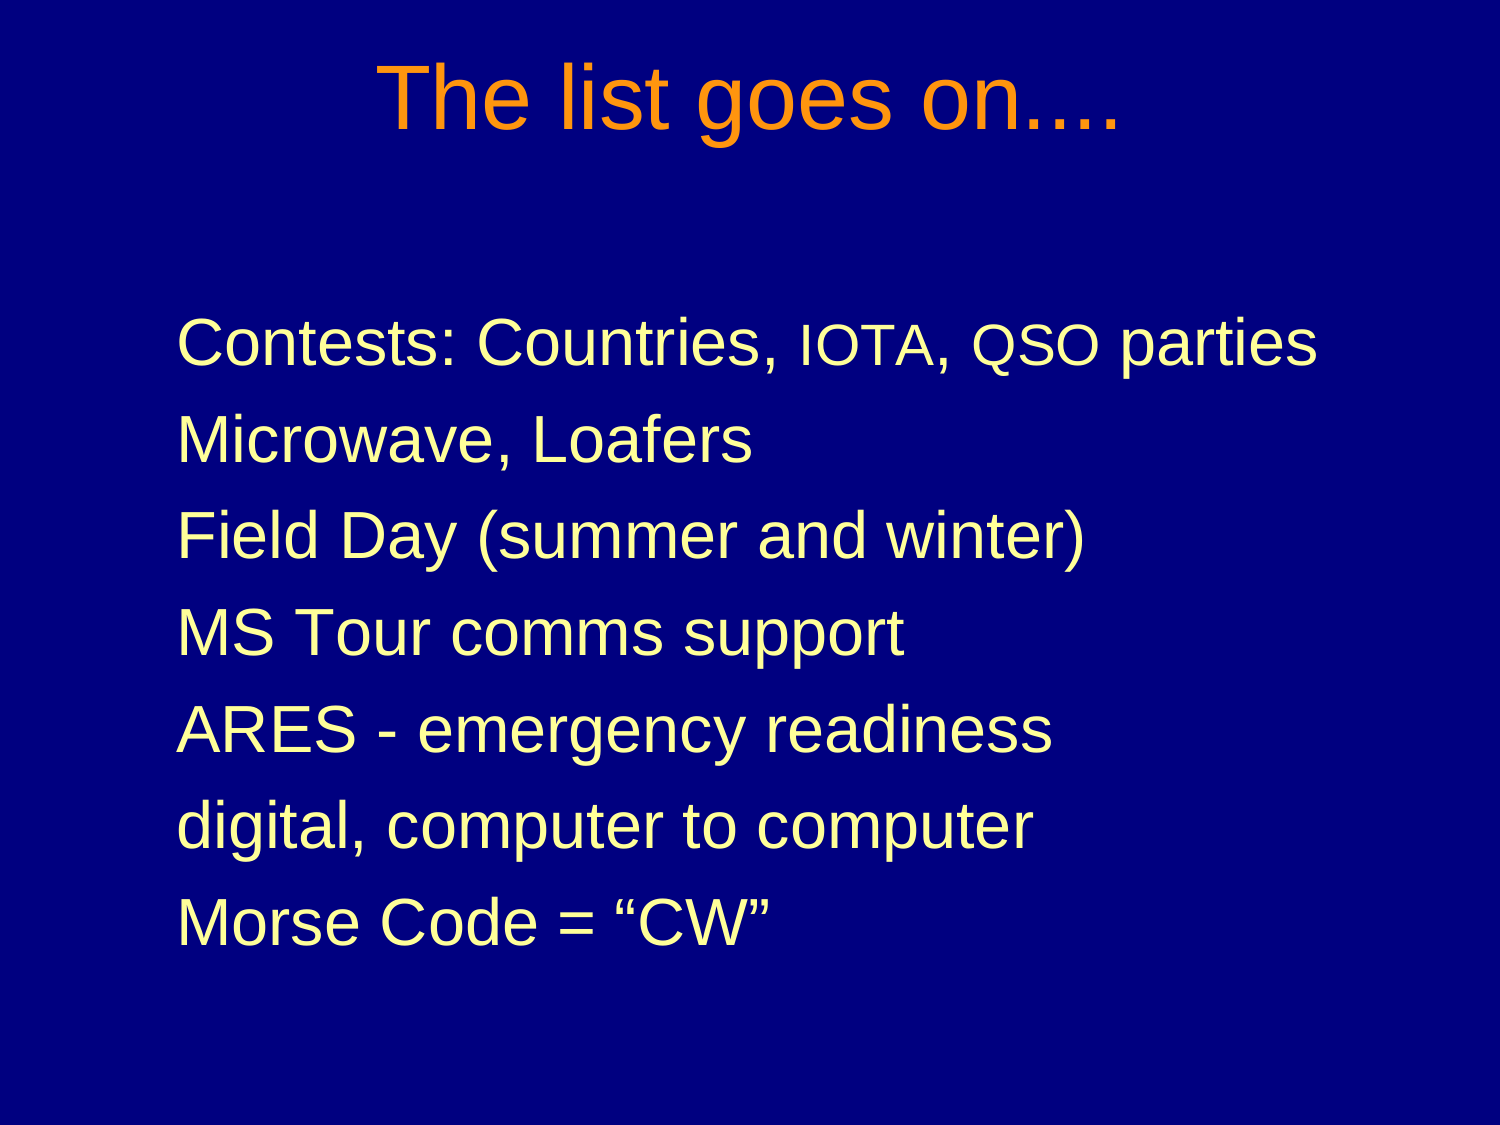

# The list goes on....
Contests: Countries, IOTA, QSO parties
Microwave, Loafers
Field Day (summer and winter)
MS Tour comms support
ARES - emergency readiness
digital, computer to computer
Morse Code = “CW”